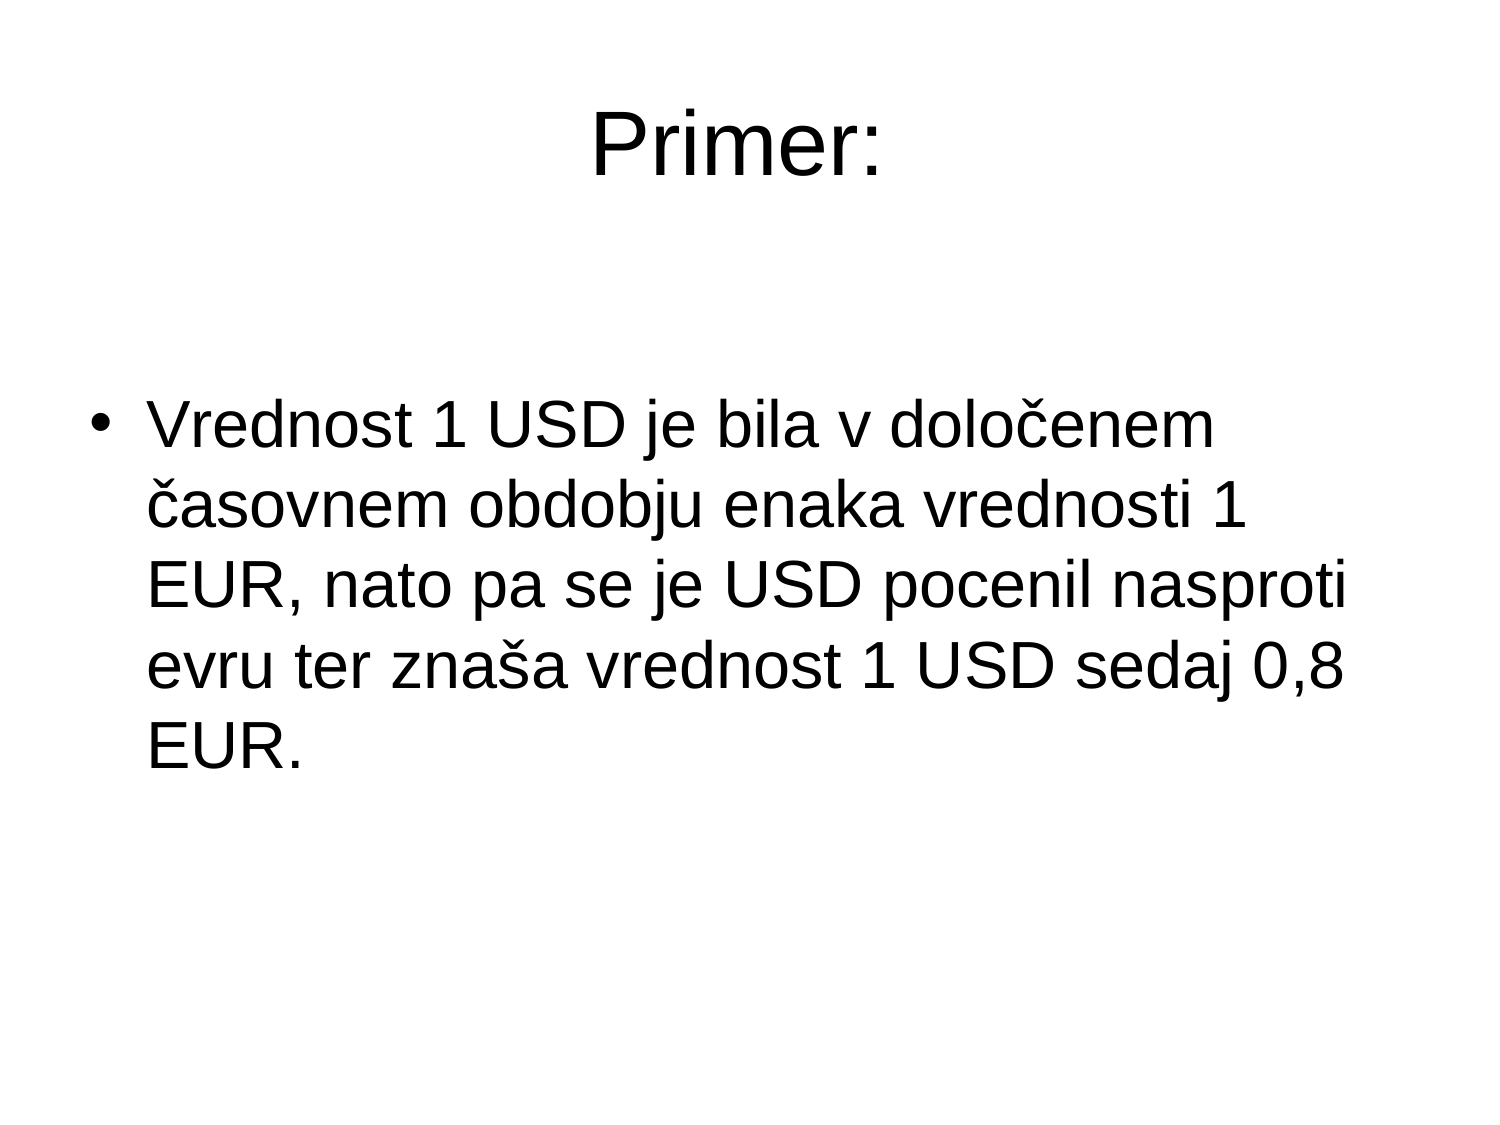

# Primer:
Vrednost 1 USD je bila v določenem časovnem obdobju enaka vrednosti 1 EUR, nato pa se je USD pocenil nasproti evru ter znaša vrednost 1 USD sedaj 0,8 EUR.